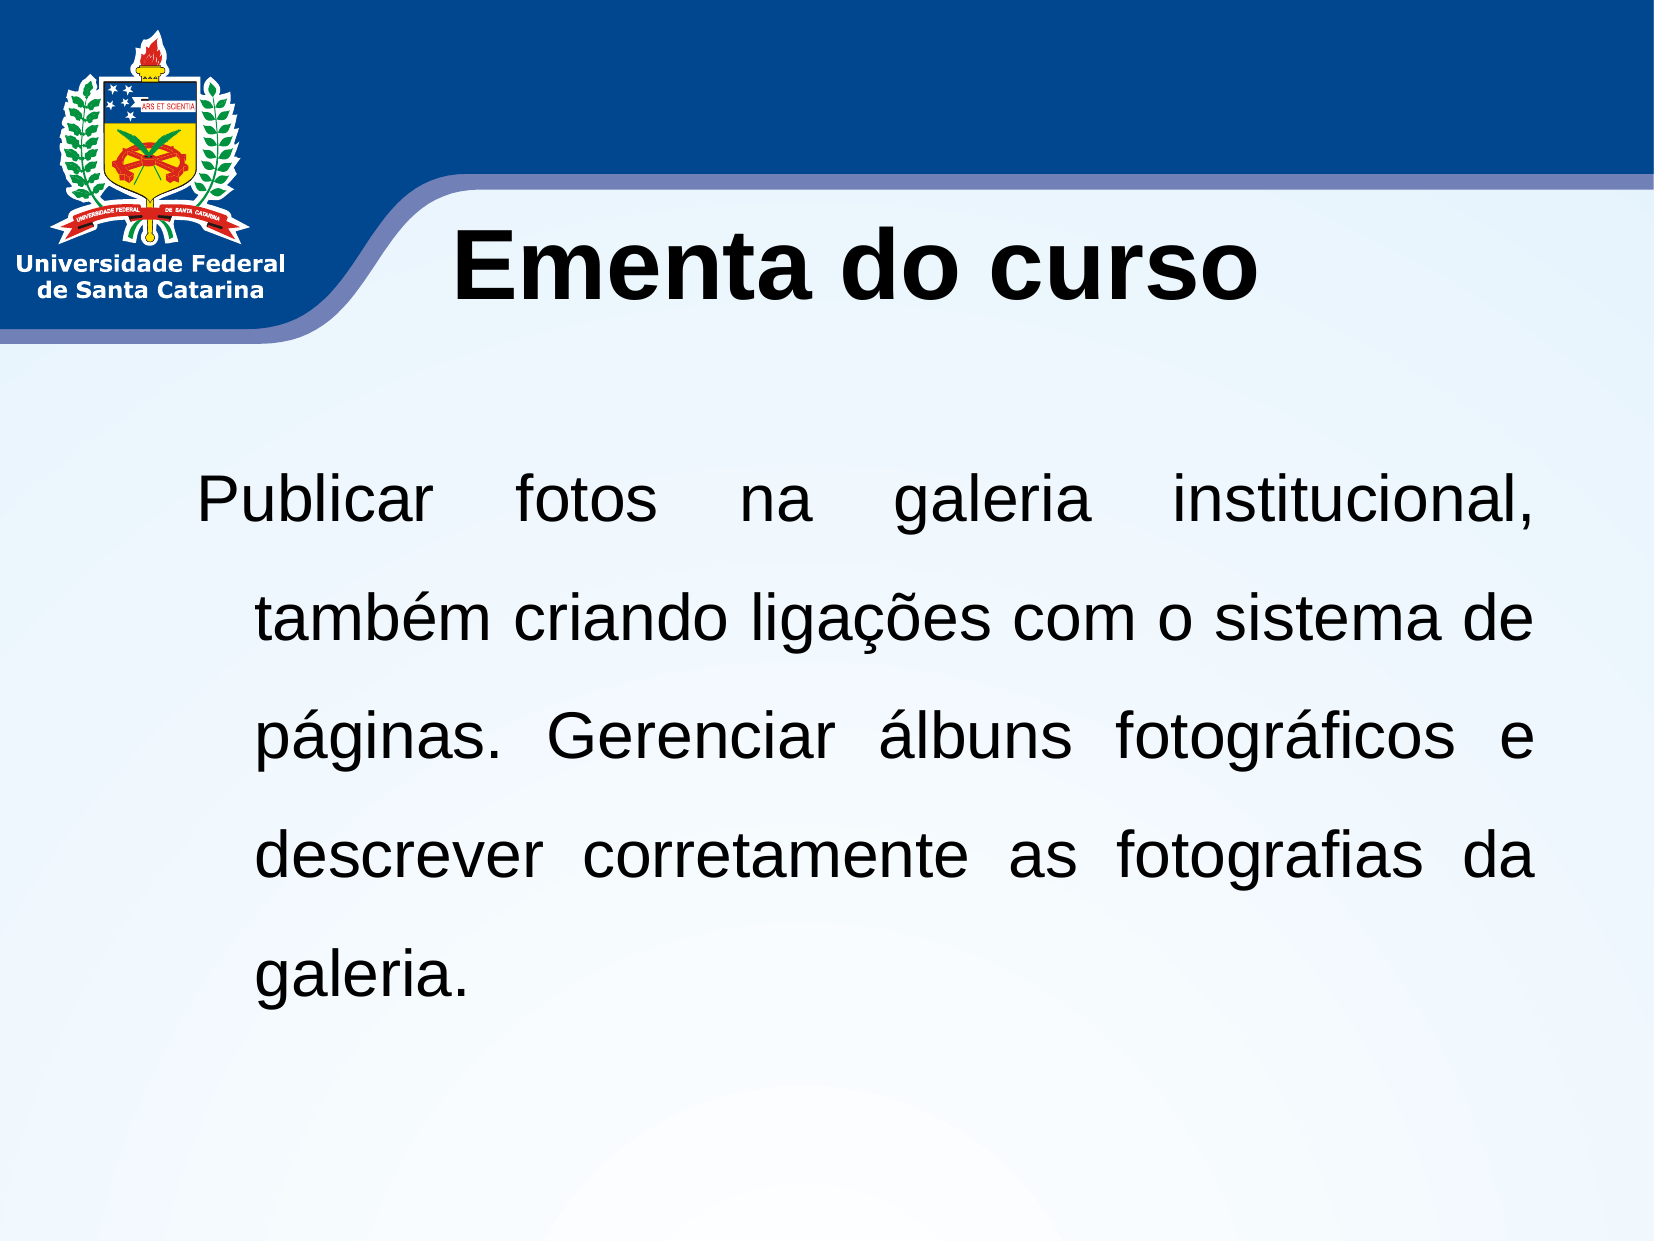

# Ementa do curso
Publicar fotos na galeria institucional, também criando ligações com o sistema de páginas. Gerenciar álbuns fotográficos e descrever corretamente as fotografias da galeria.